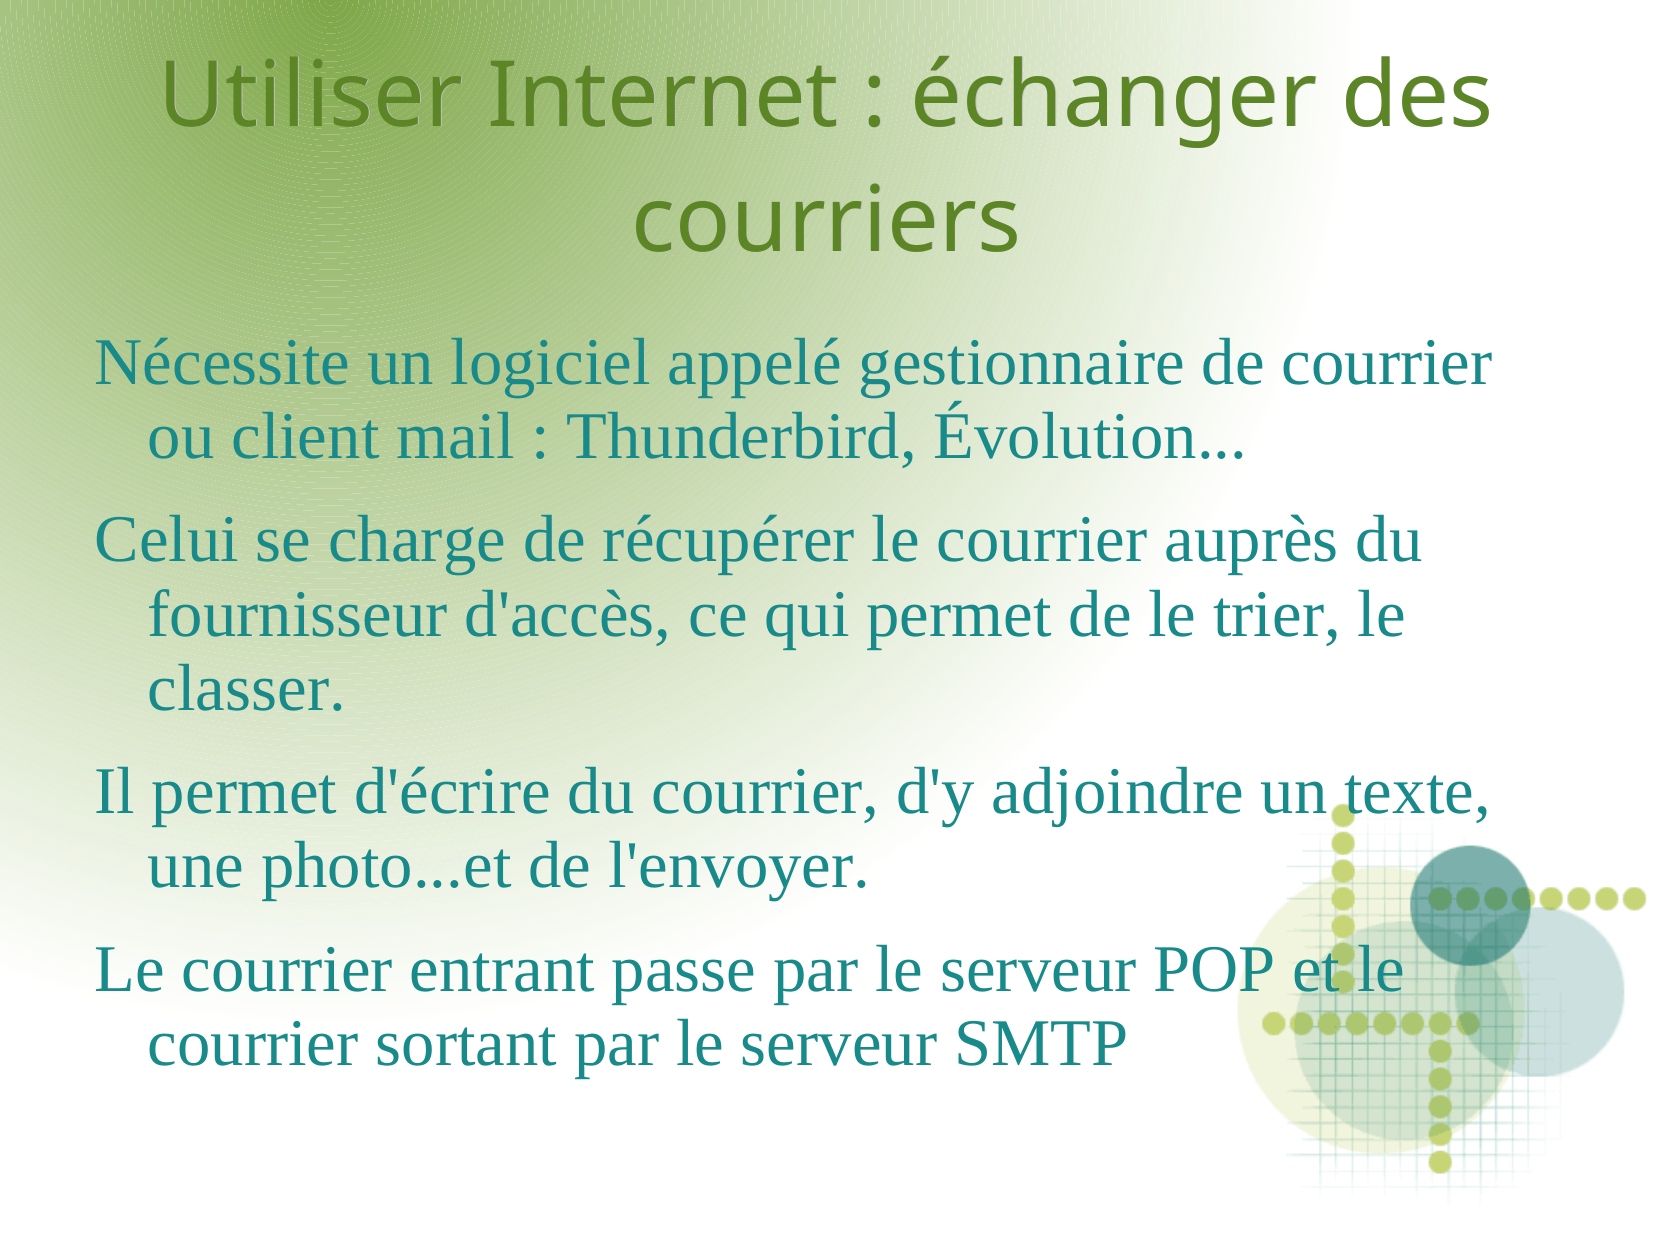

# Utiliser Internet : échanger des courriers
Nécessite un logiciel appelé gestionnaire de courrier ou client mail : Thunderbird, Évolution...
Celui se charge de récupérer le courrier auprès du fournisseur d'accès, ce qui permet de le trier, le classer.
Il permet d'écrire du courrier, d'y adjoindre un texte, une photo...et de l'envoyer.
Le courrier entrant passe par le serveur POP et le courrier sortant par le serveur SMTP